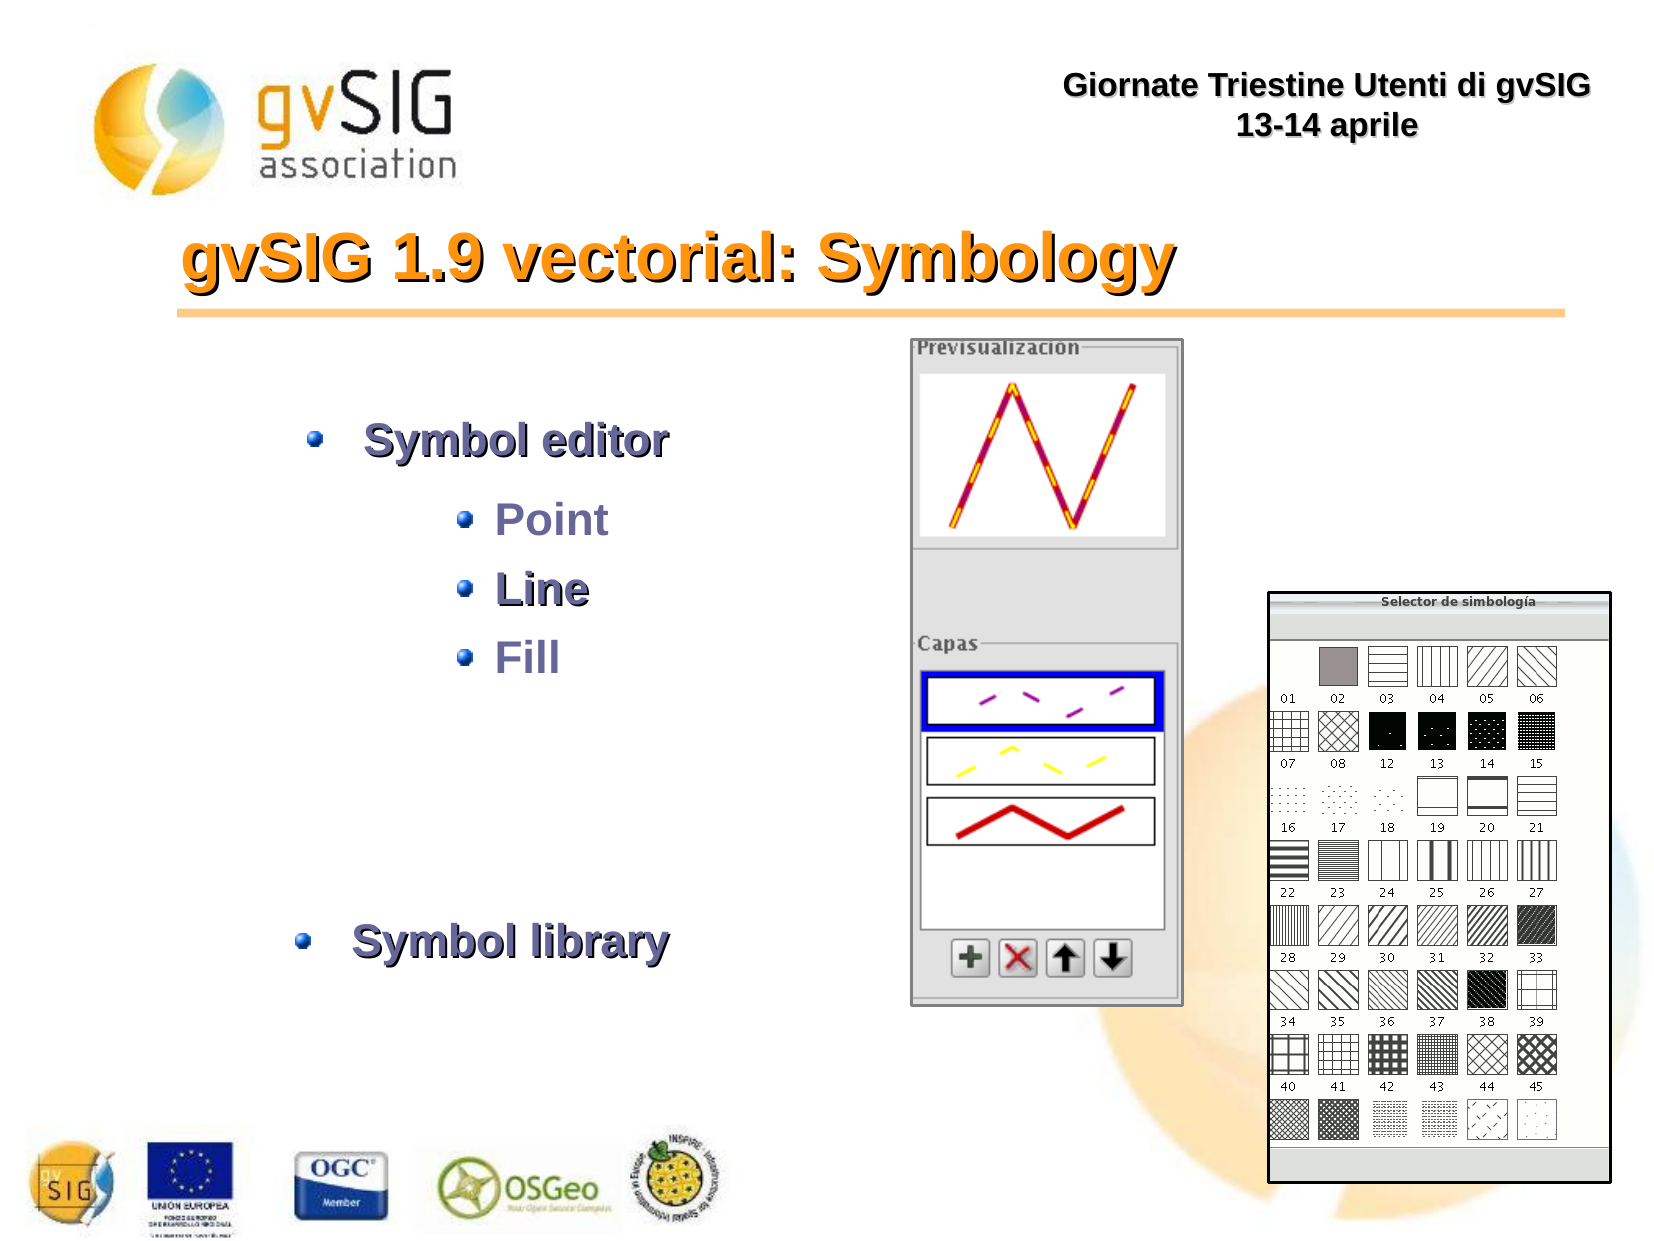

gvSIG 1.9 vectorial: Symbology
# Symbol editor
Point
Line
Fill
Symbol library